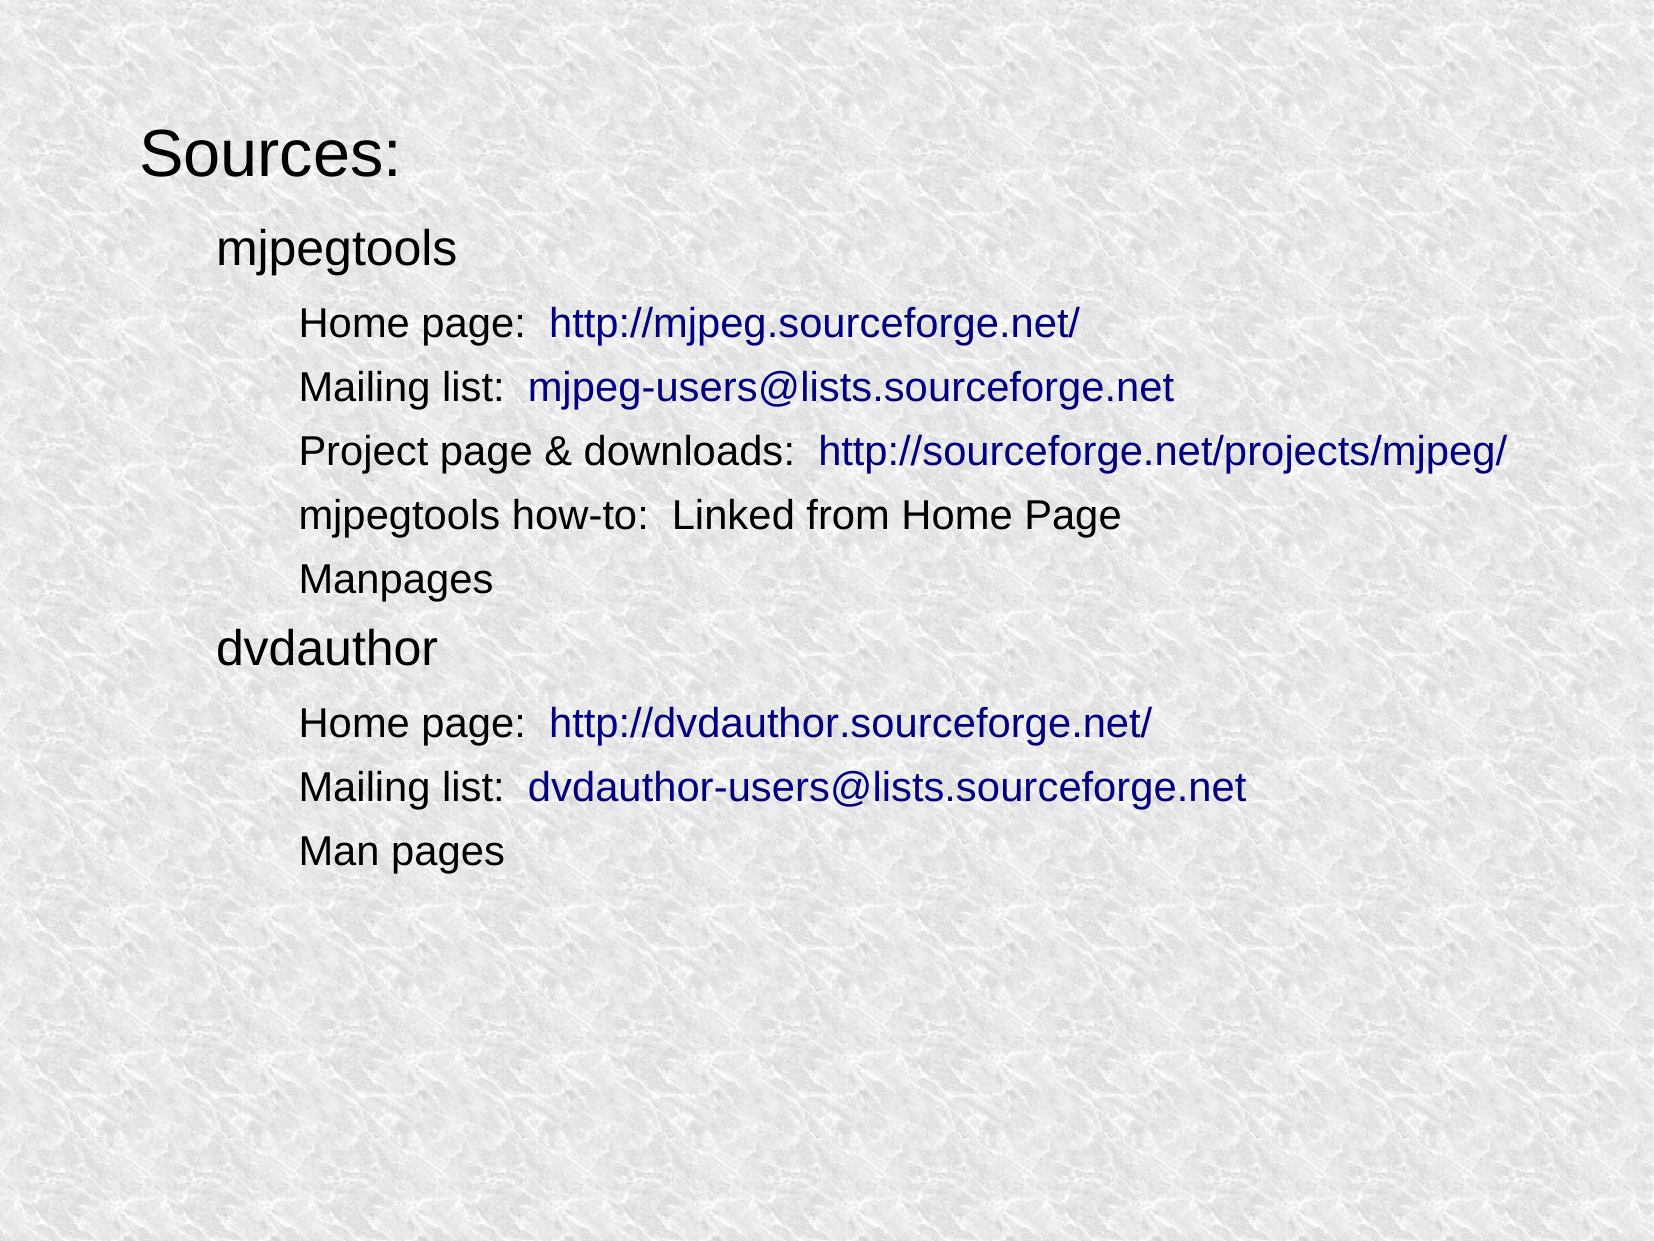

# Sources:
mjpegtools
Home page: http://mjpeg.sourceforge.net/
Mailing list: mjpeg-users@lists.sourceforge.net
Project page & downloads: http://sourceforge.net/projects/mjpeg/
mjpegtools how-to: Linked from Home Page
Manpages
dvdauthor
Home page: http://dvdauthor.sourceforge.net/
Mailing list: dvdauthor-users@lists.sourceforge.net
Man pages